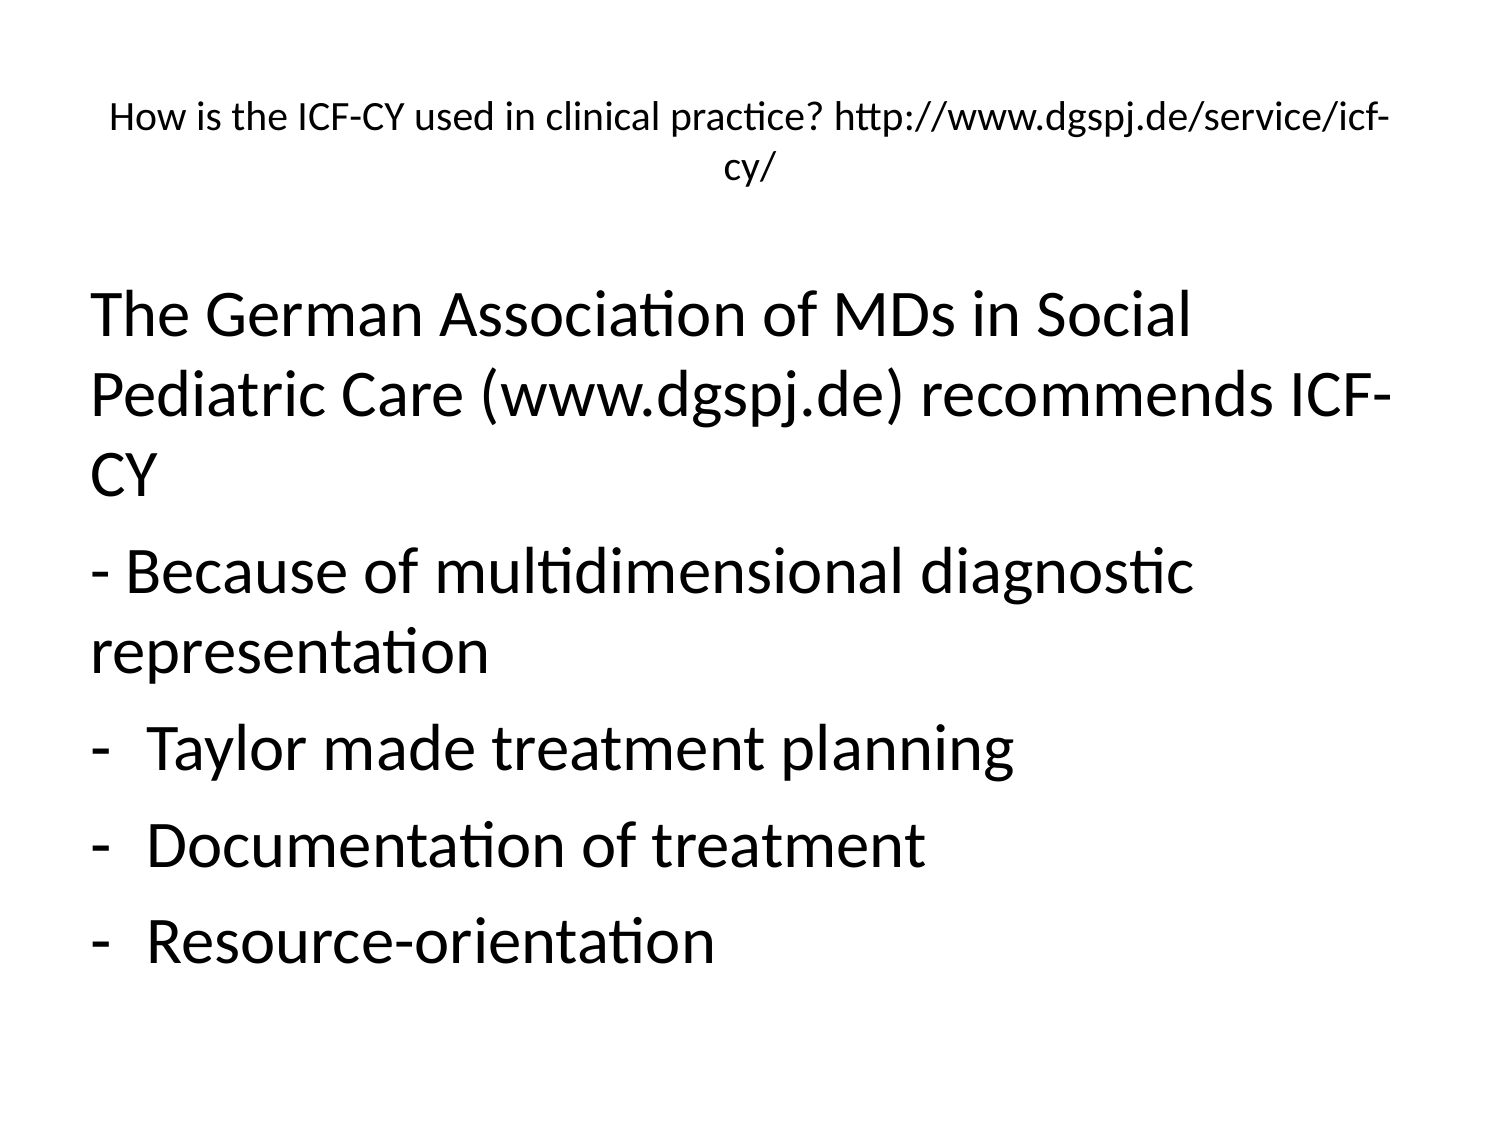

# How is the ICF-CY used in clinical practice? http://www.dgspj.de/service/icf-cy/
The German Association of MDs in Social Pediatric Care (www.dgspj.de) recommends ICF-CY
- Because of multidimensional diagnostic representation
Taylor made treatment planning
Documentation of treatment
Resource-orientation